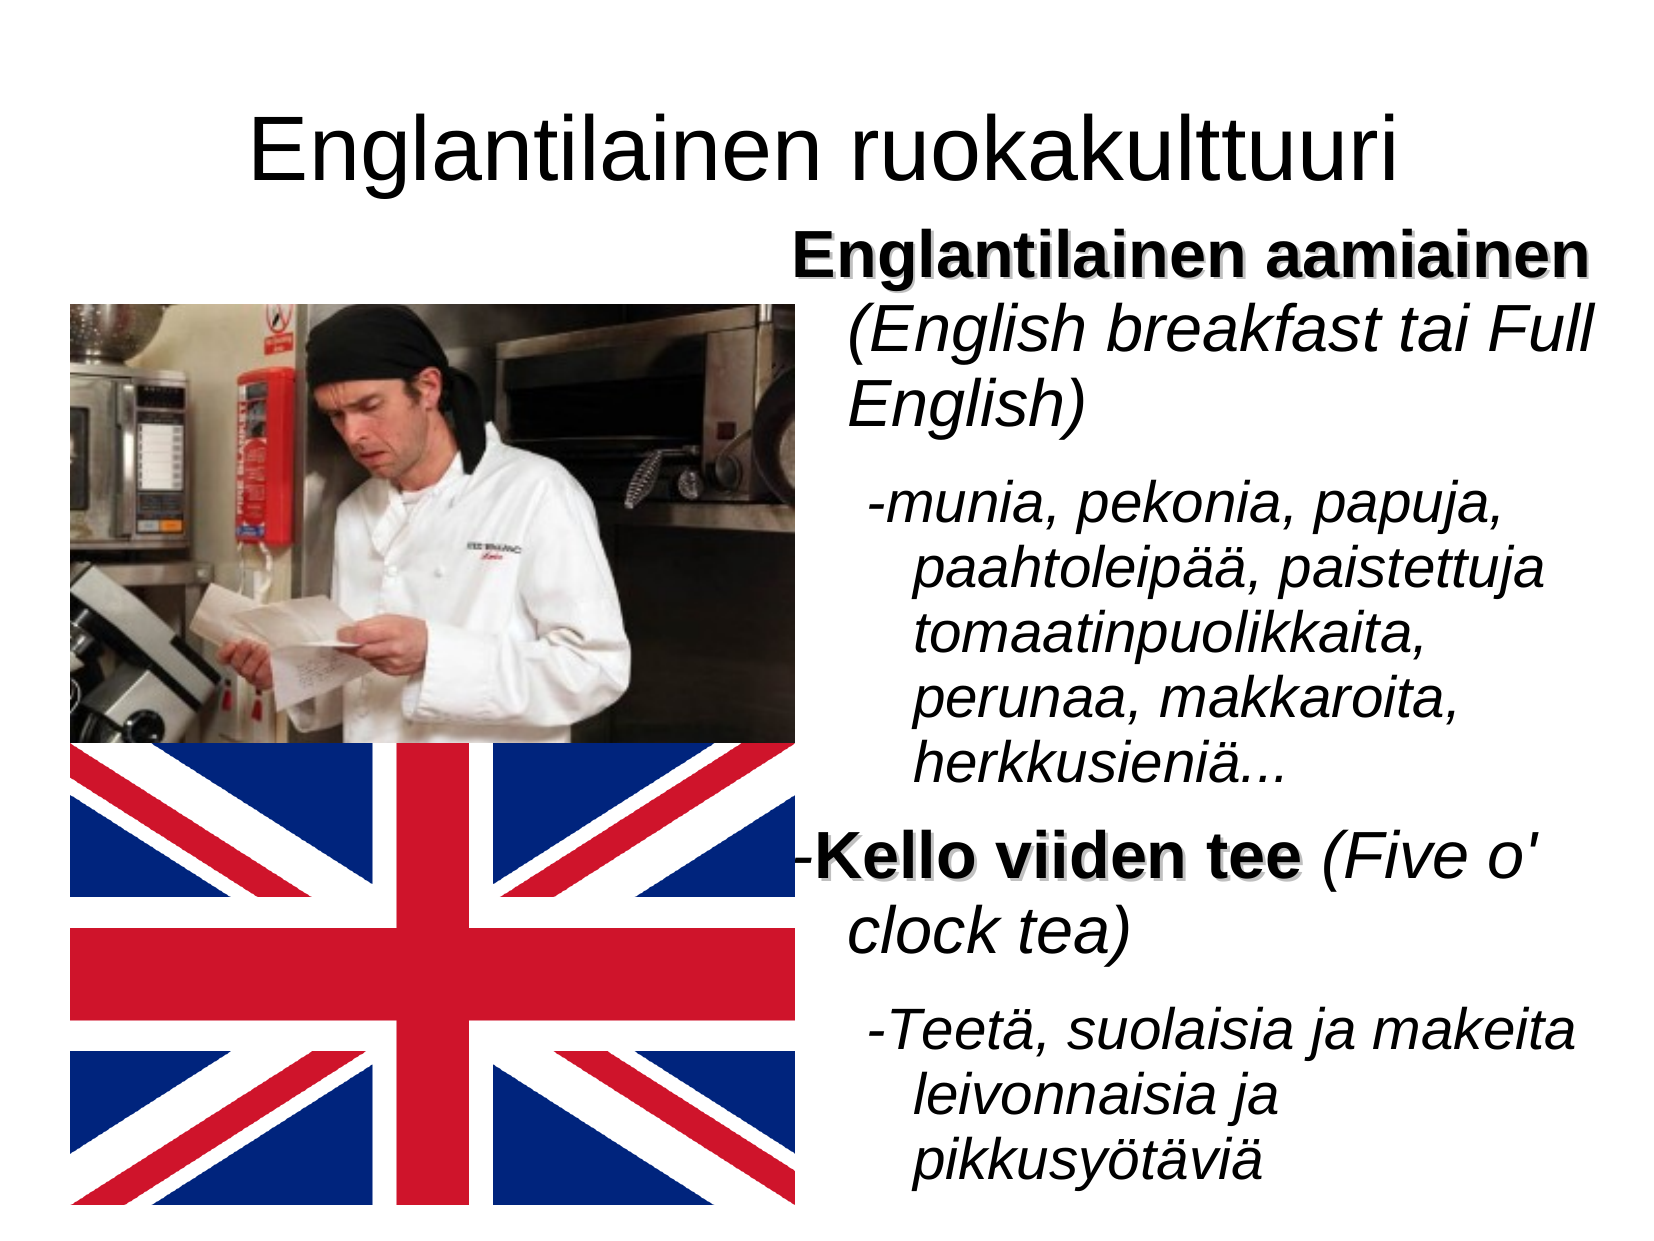

# Englantilainen ruokakulttuuri
Englantilainen aamiainen (English breakfast tai Full English)
-munia, pekonia, papuja, paahtoleipää, paistettuja tomaatinpuolikkaita, perunaa, makkaroita, herkkusieniä...
-Kello viiden tee (Five o' clock tea)
-Teetä, suolaisia ja makeita leivonnaisia ja pikkusyötäviä